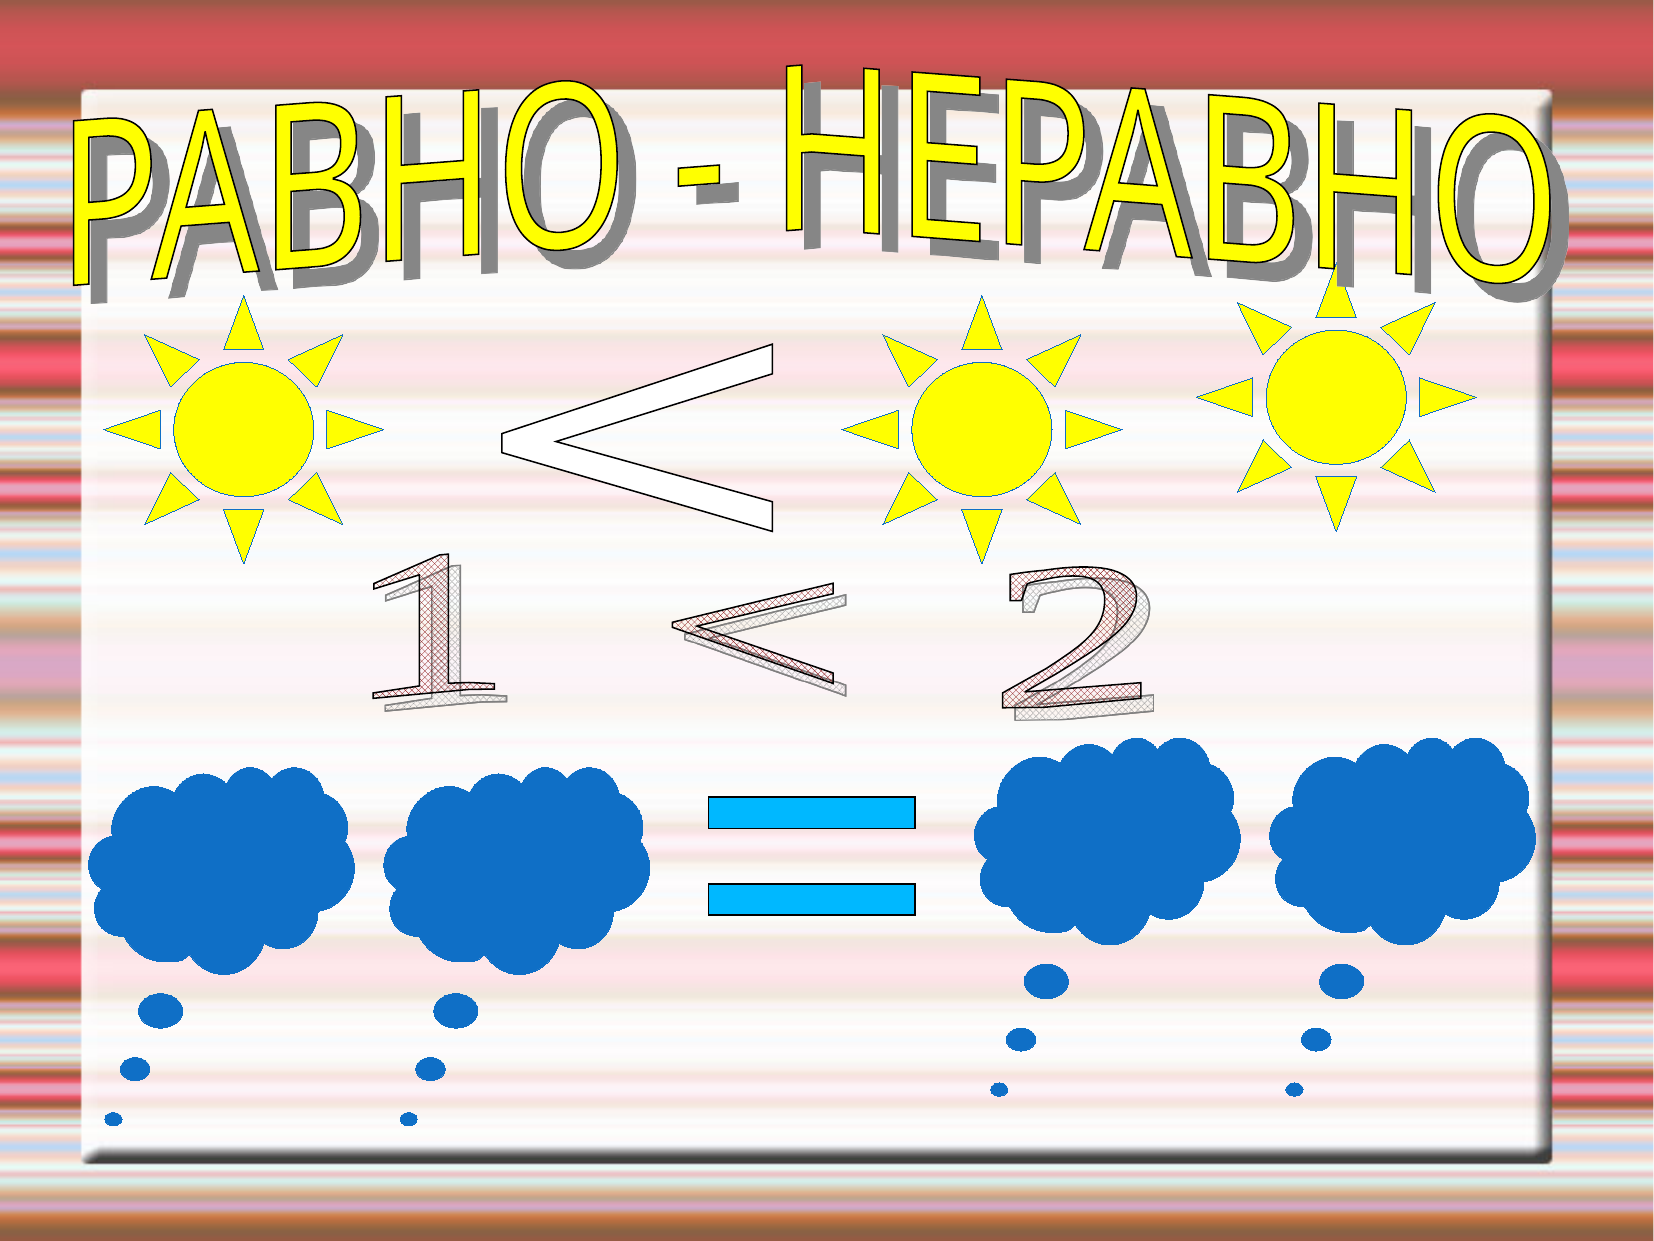

РАВНО - НЕРАВНО
<
1 < 2
 1
 1
 1
1
 =